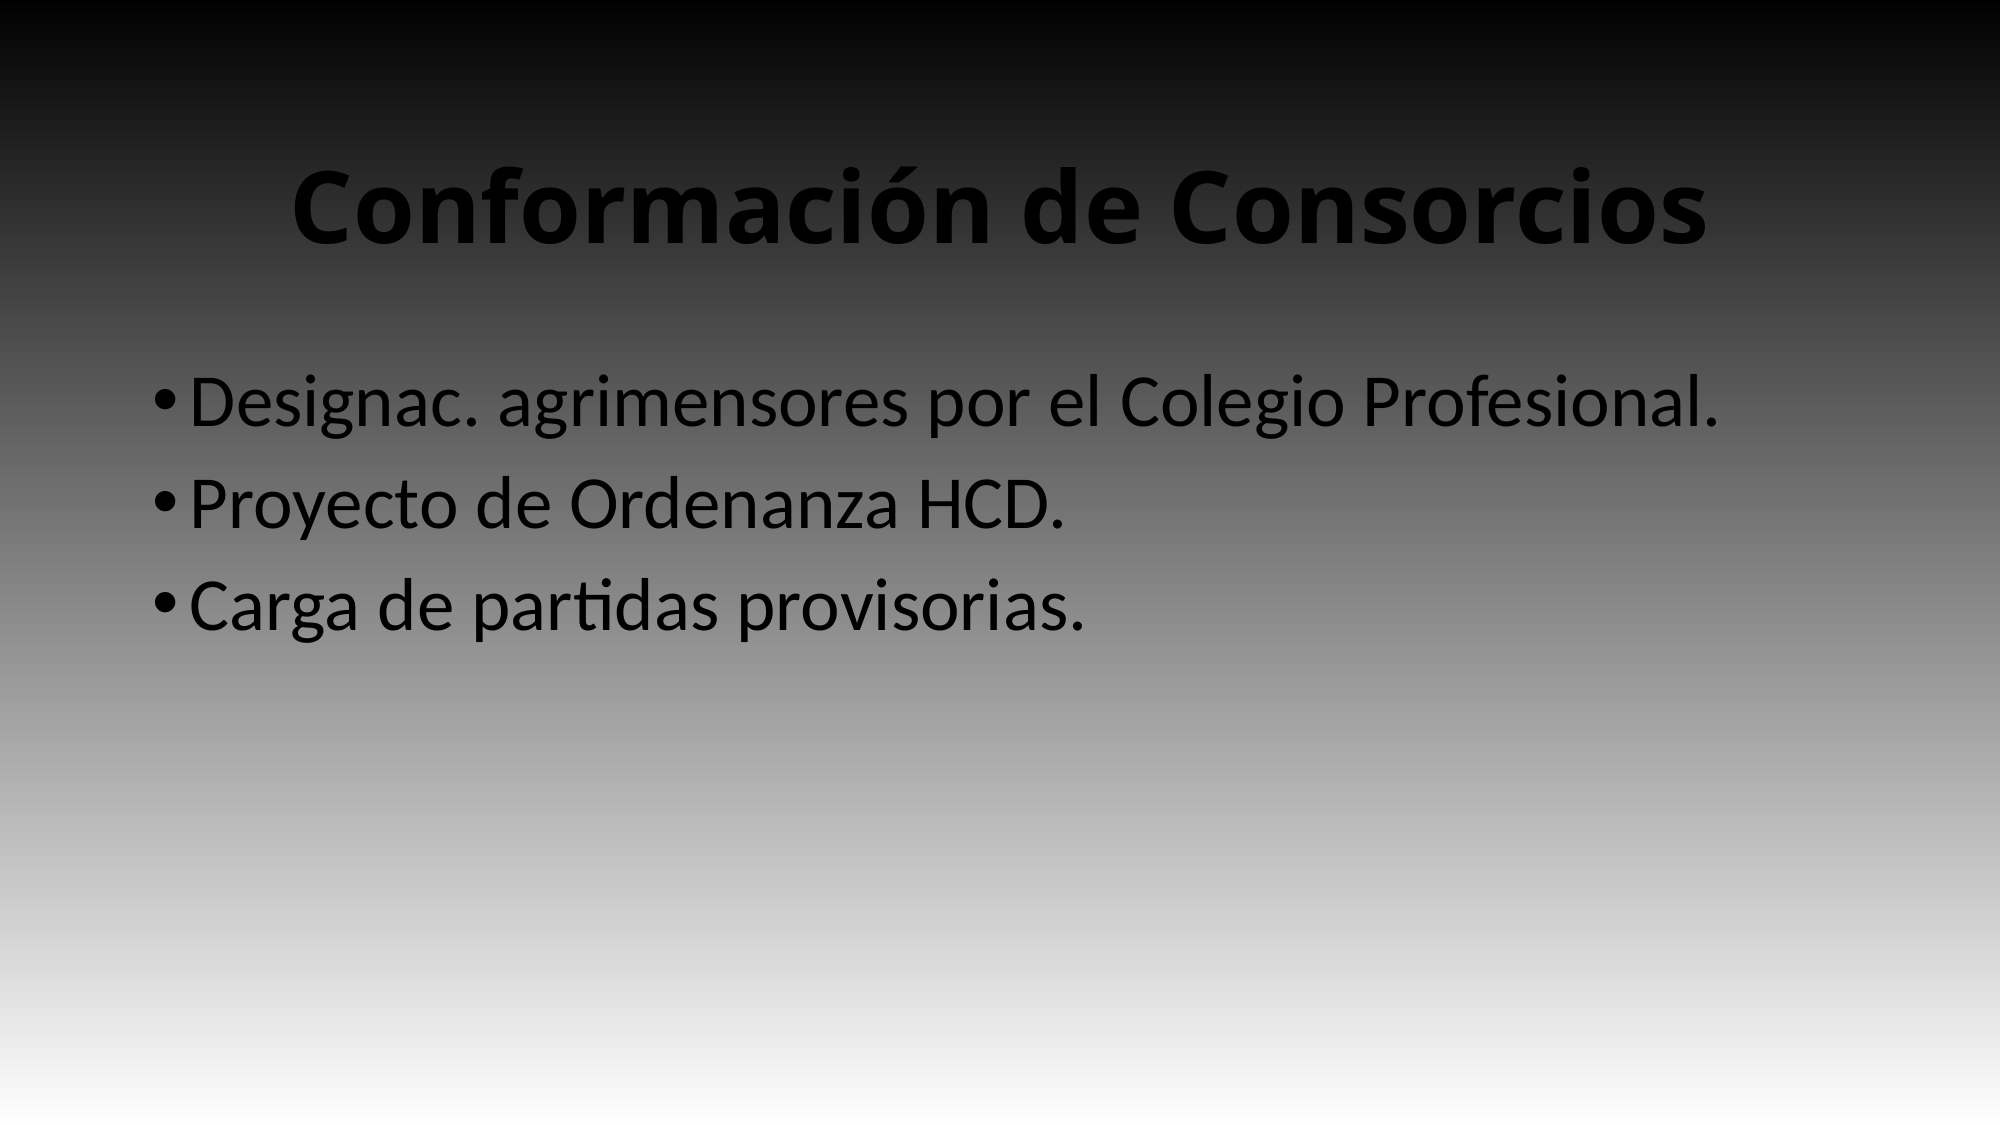

# Conformación de Consorcios
Designac. agrimensores por el Colegio Profesional.
Proyecto de Ordenanza HCD.
Carga de partidas provisorias.